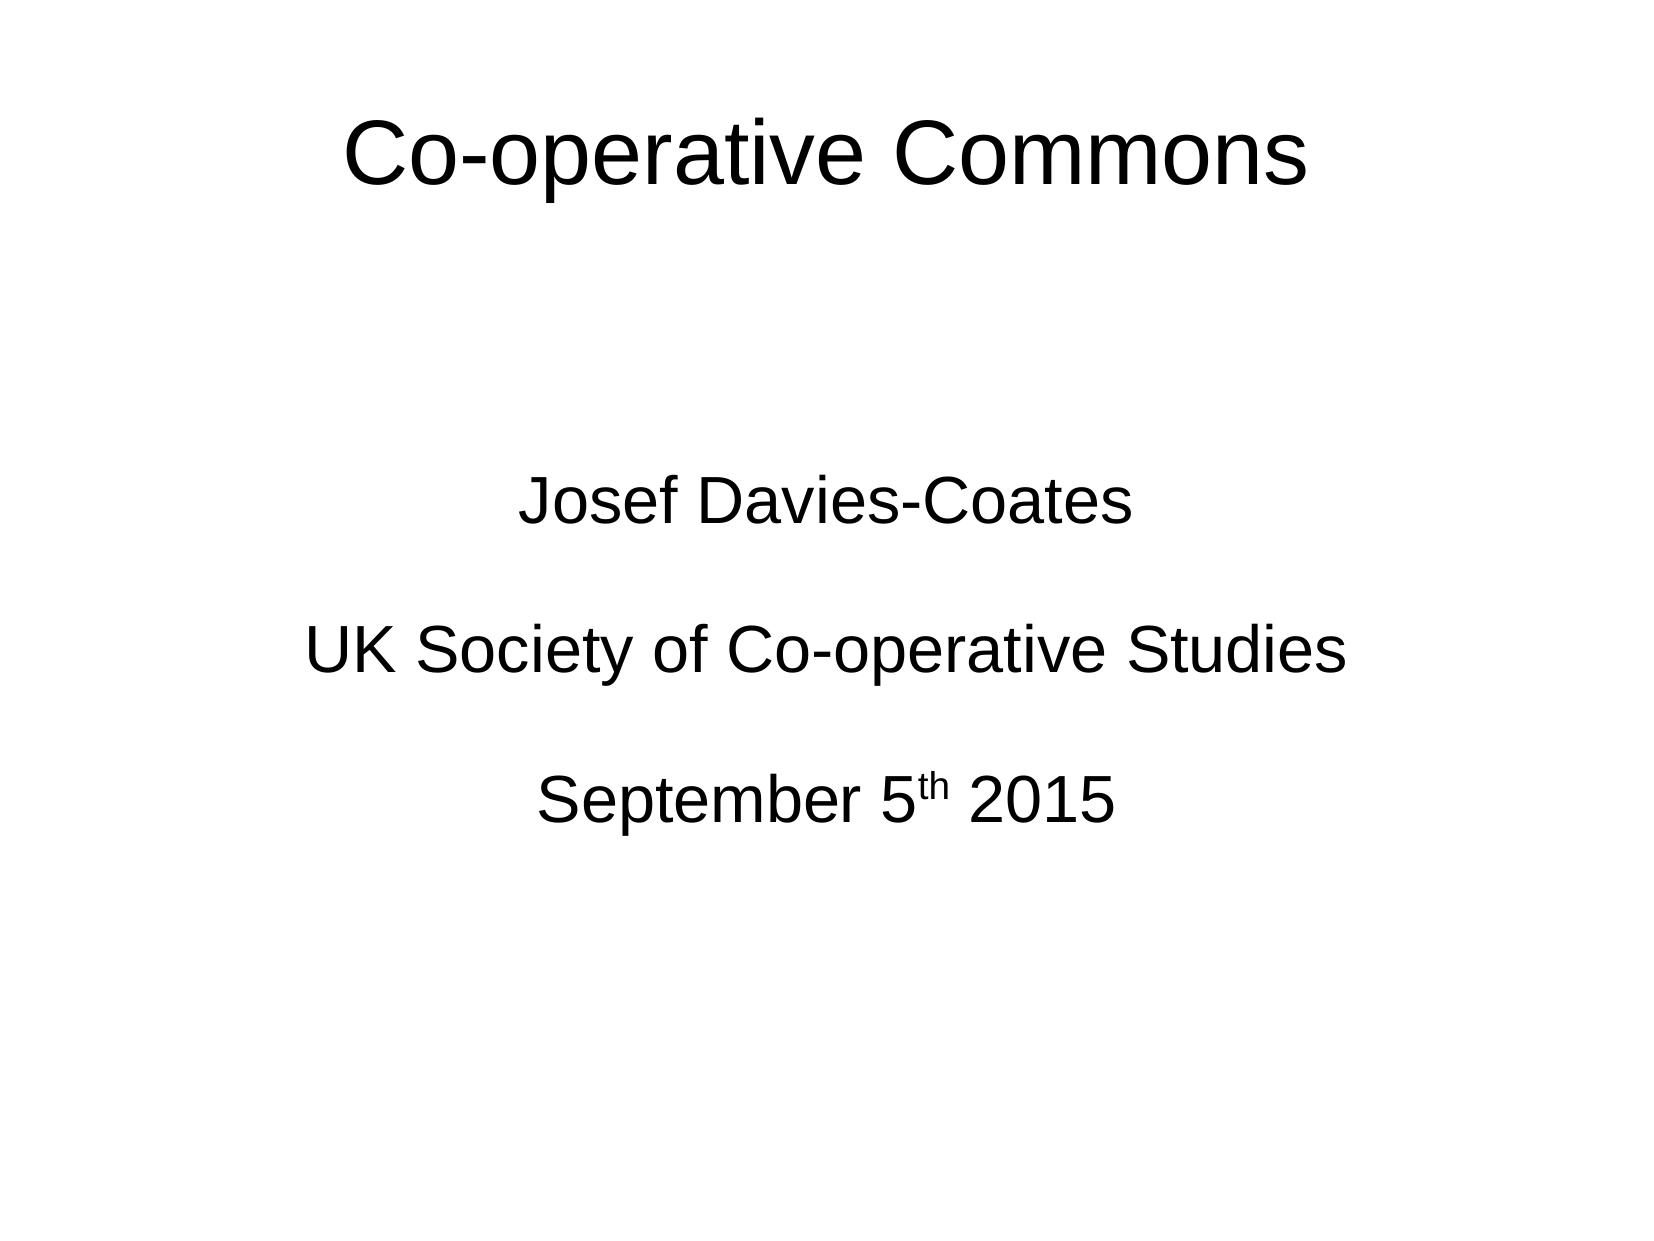

# Co-operative Commons
Josef Davies-Coates
UK Society of Co-operative Studies
September 5th 2015